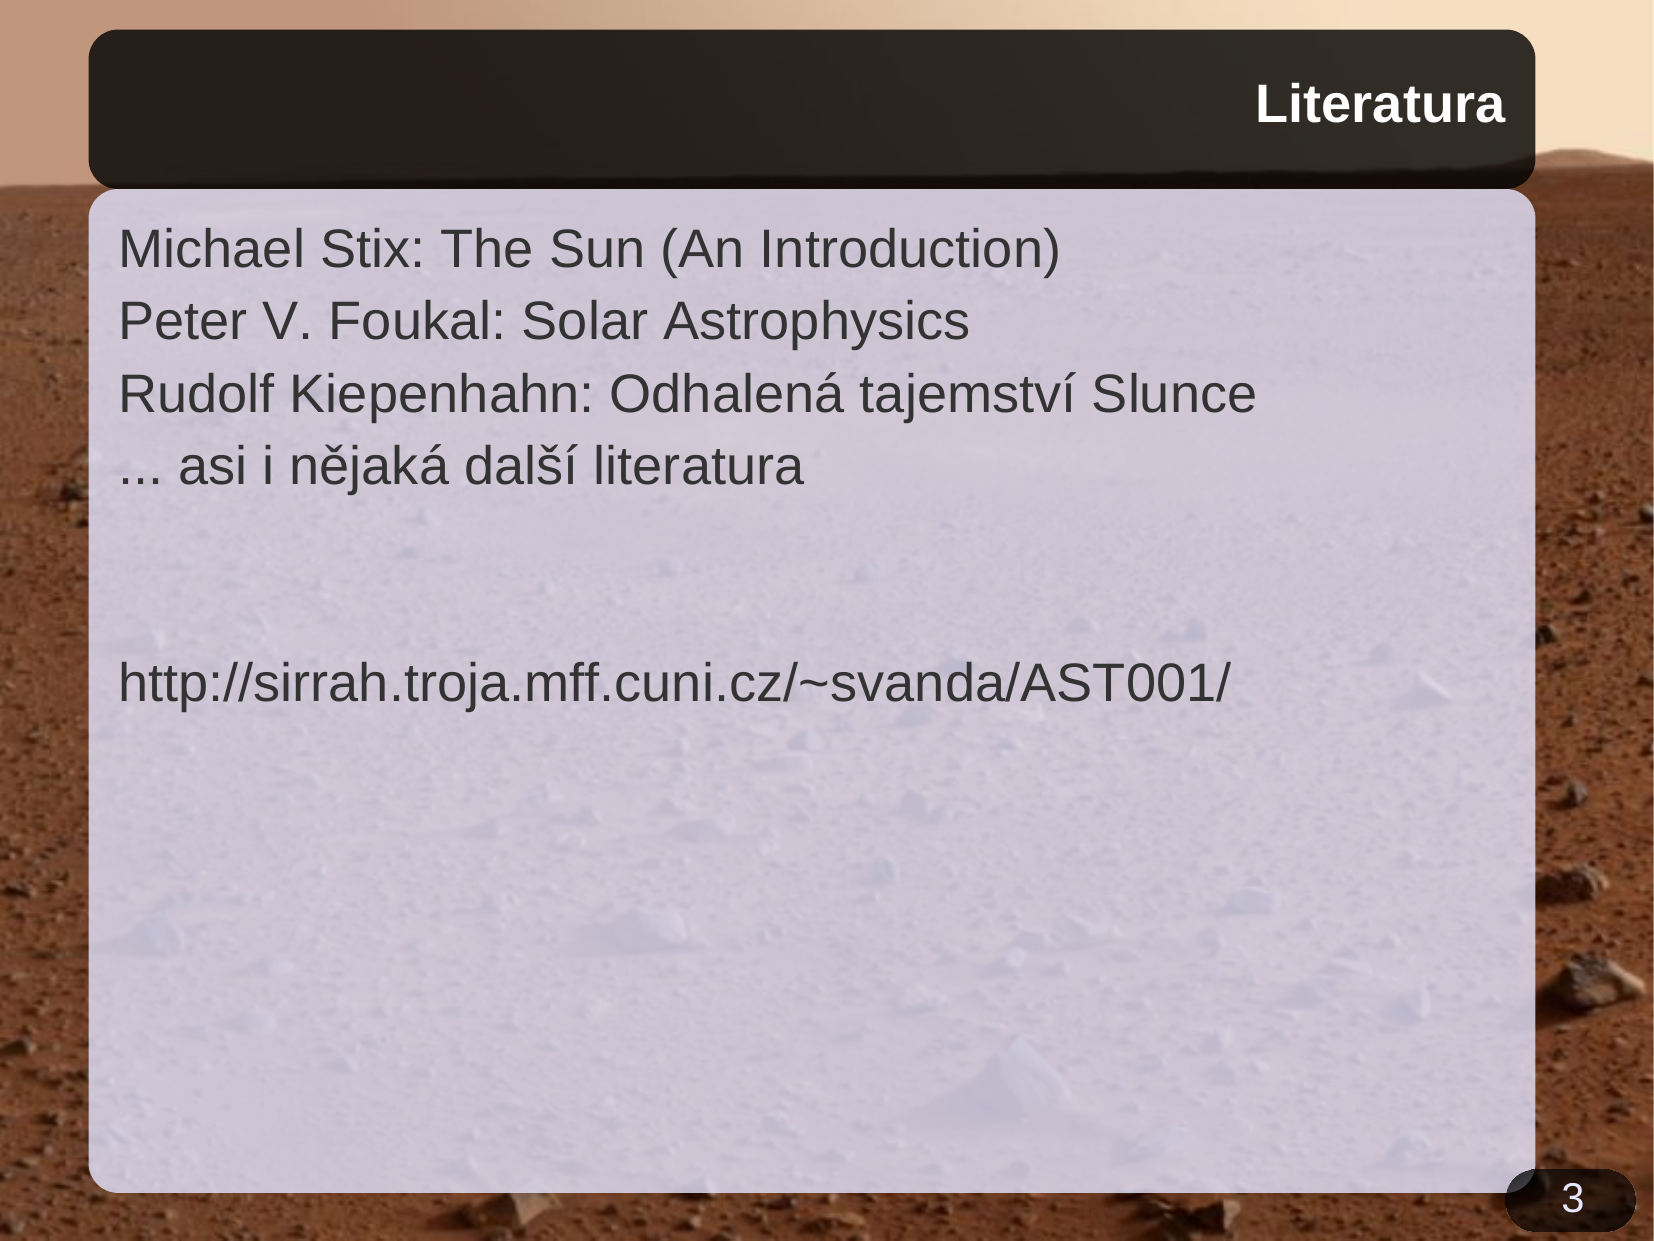

# Literatura
Michael Stix: The Sun (An Introduction)
Peter V. Foukal: Solar Astrophysics
Rudolf Kiepenhahn: Odhalená tajemství Slunce
... asi i nějaká další literatura
http://sirrah.troja.mff.cuni.cz/~svanda/AST001/